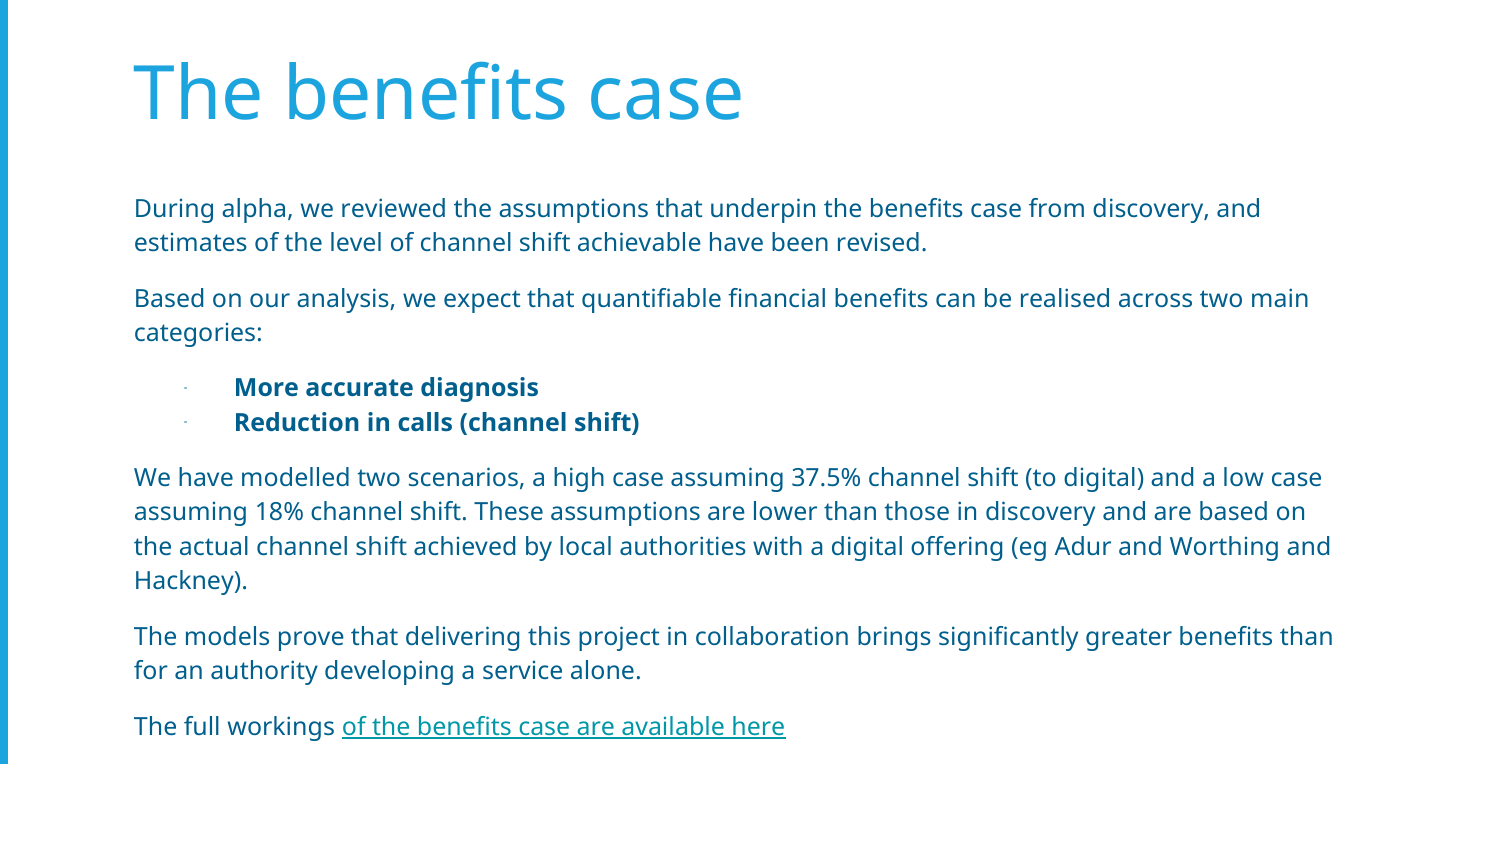

The benefits case
During alpha, we reviewed the assumptions that underpin the benefits case from discovery, and estimates of the level of channel shift achievable have been revised.
Based on our analysis, we expect that quantifiable financial benefits can be realised across two main categories:
More accurate diagnosis
Reduction in calls (channel shift)
We have modelled two scenarios, a high case assuming 37.5% channel shift (to digital) and a low case assuming 18% channel shift. These assumptions are lower than those in discovery and are based on the actual channel shift achieved by local authorities with a digital offering (eg Adur and Worthing and Hackney).
The models prove that delivering this project in collaboration brings significantly greater benefits than for an authority developing a service alone.
The full workings of the benefits case are available here